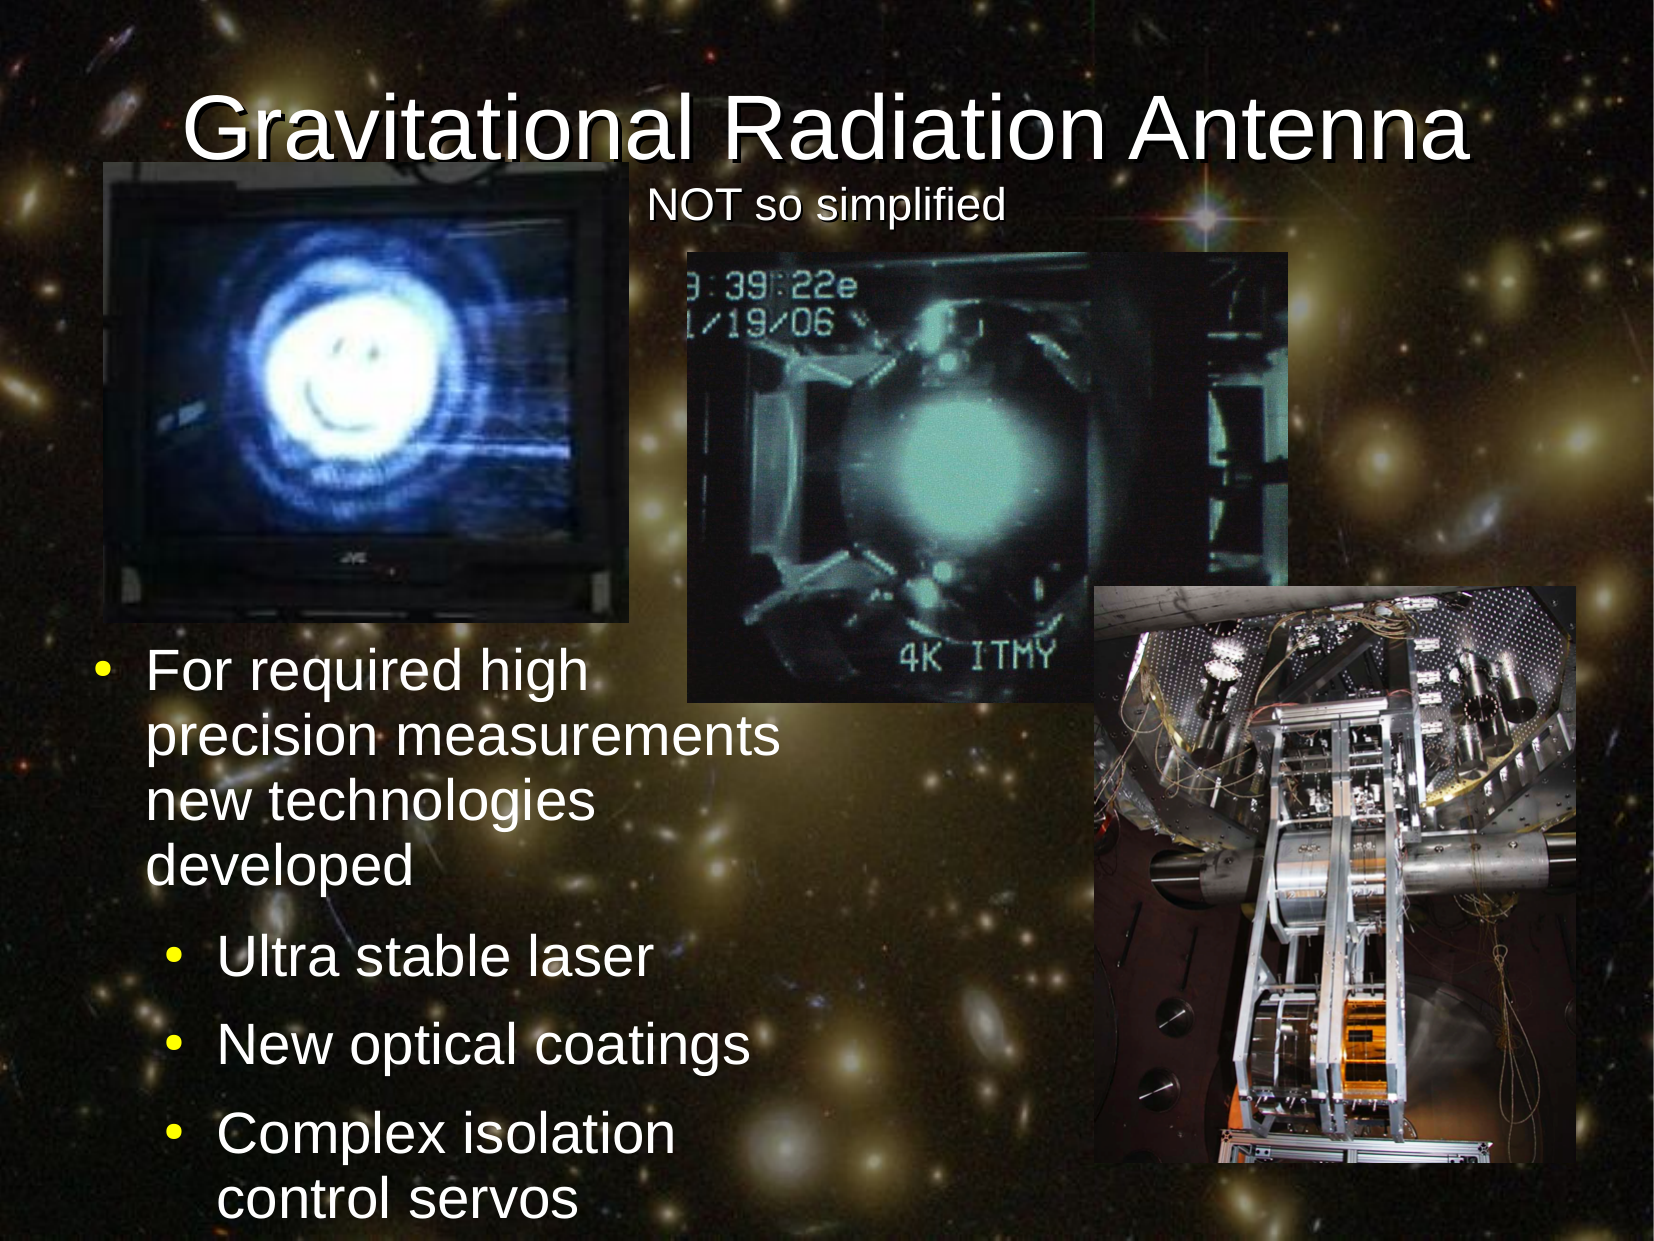

# Gravitational Radiation Antenna NOT so simplified
For required high precision measurements new technologies developed
Ultra stable laser
New optical coatings
Complex isolation control servos